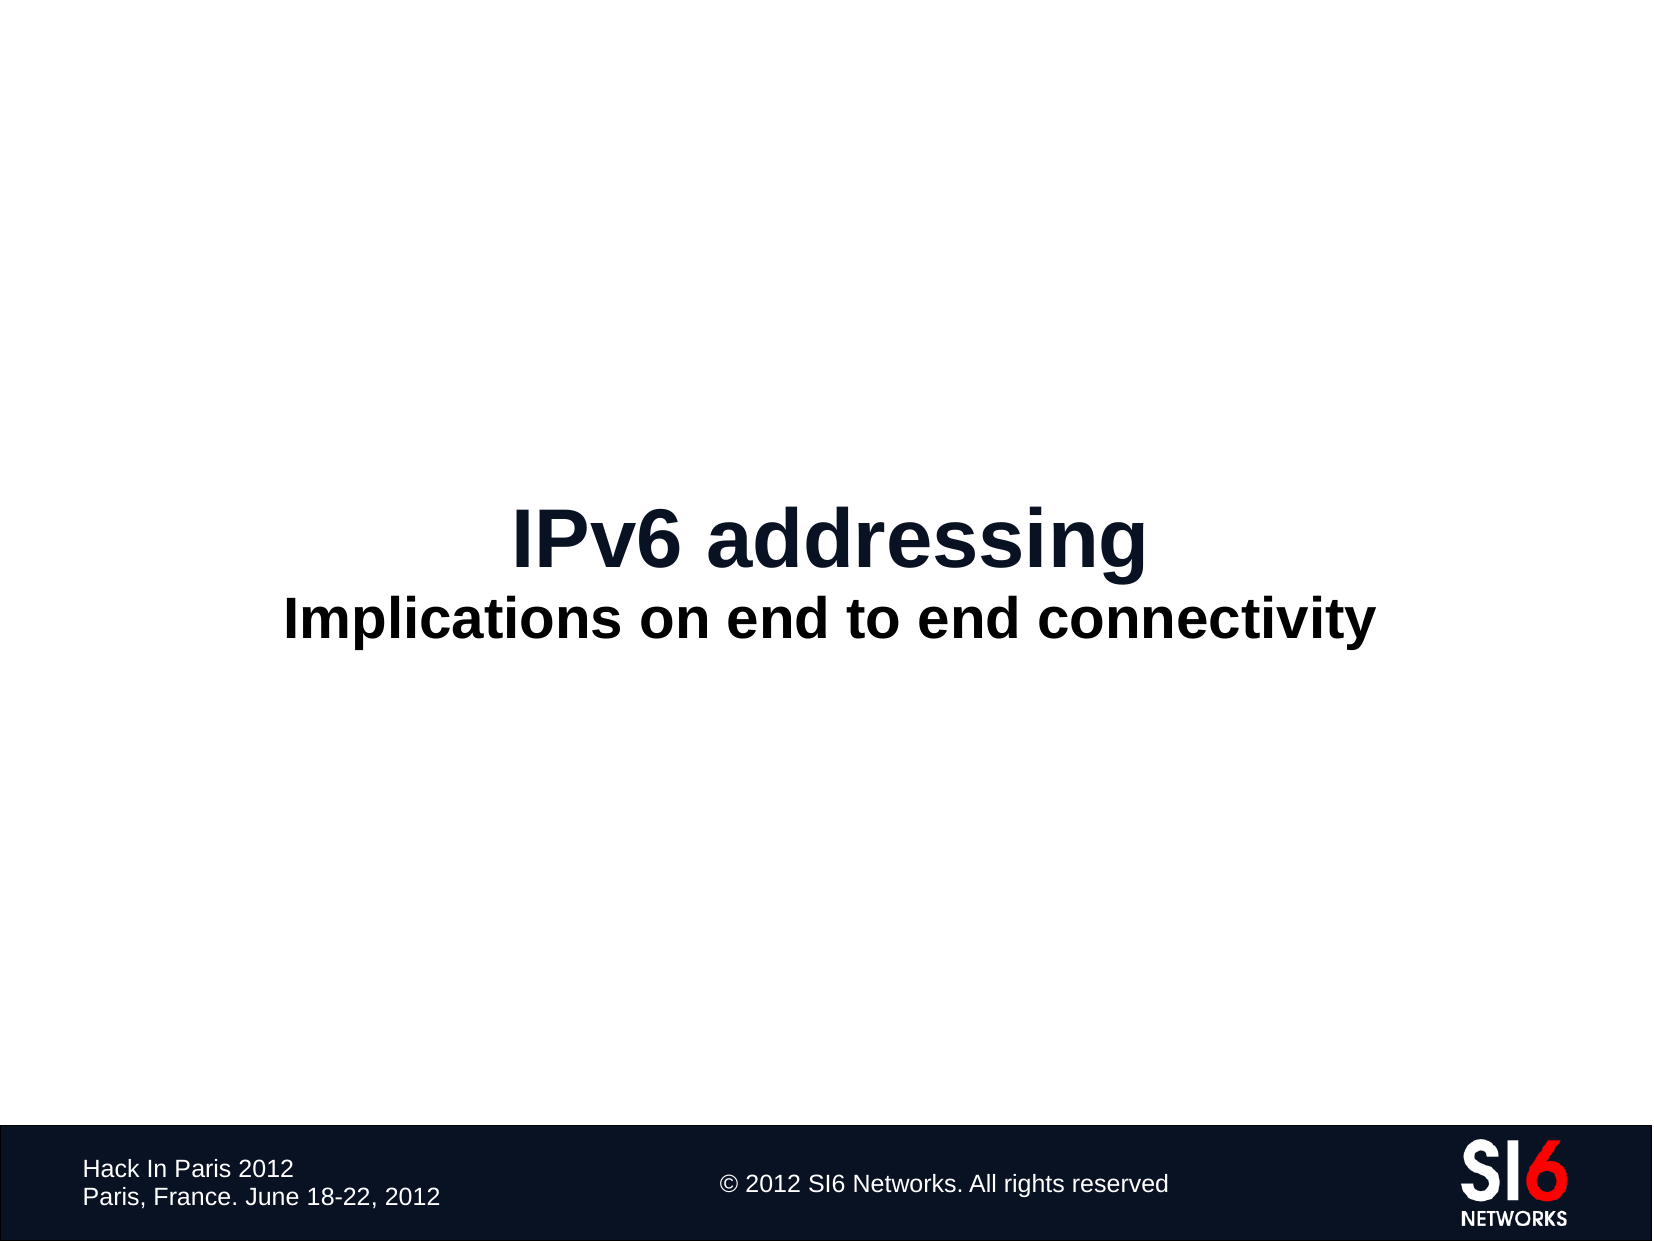

# IPv6 addressing Implications on end to end connectivity
Congreso de Seguridad en Computo 2011
18